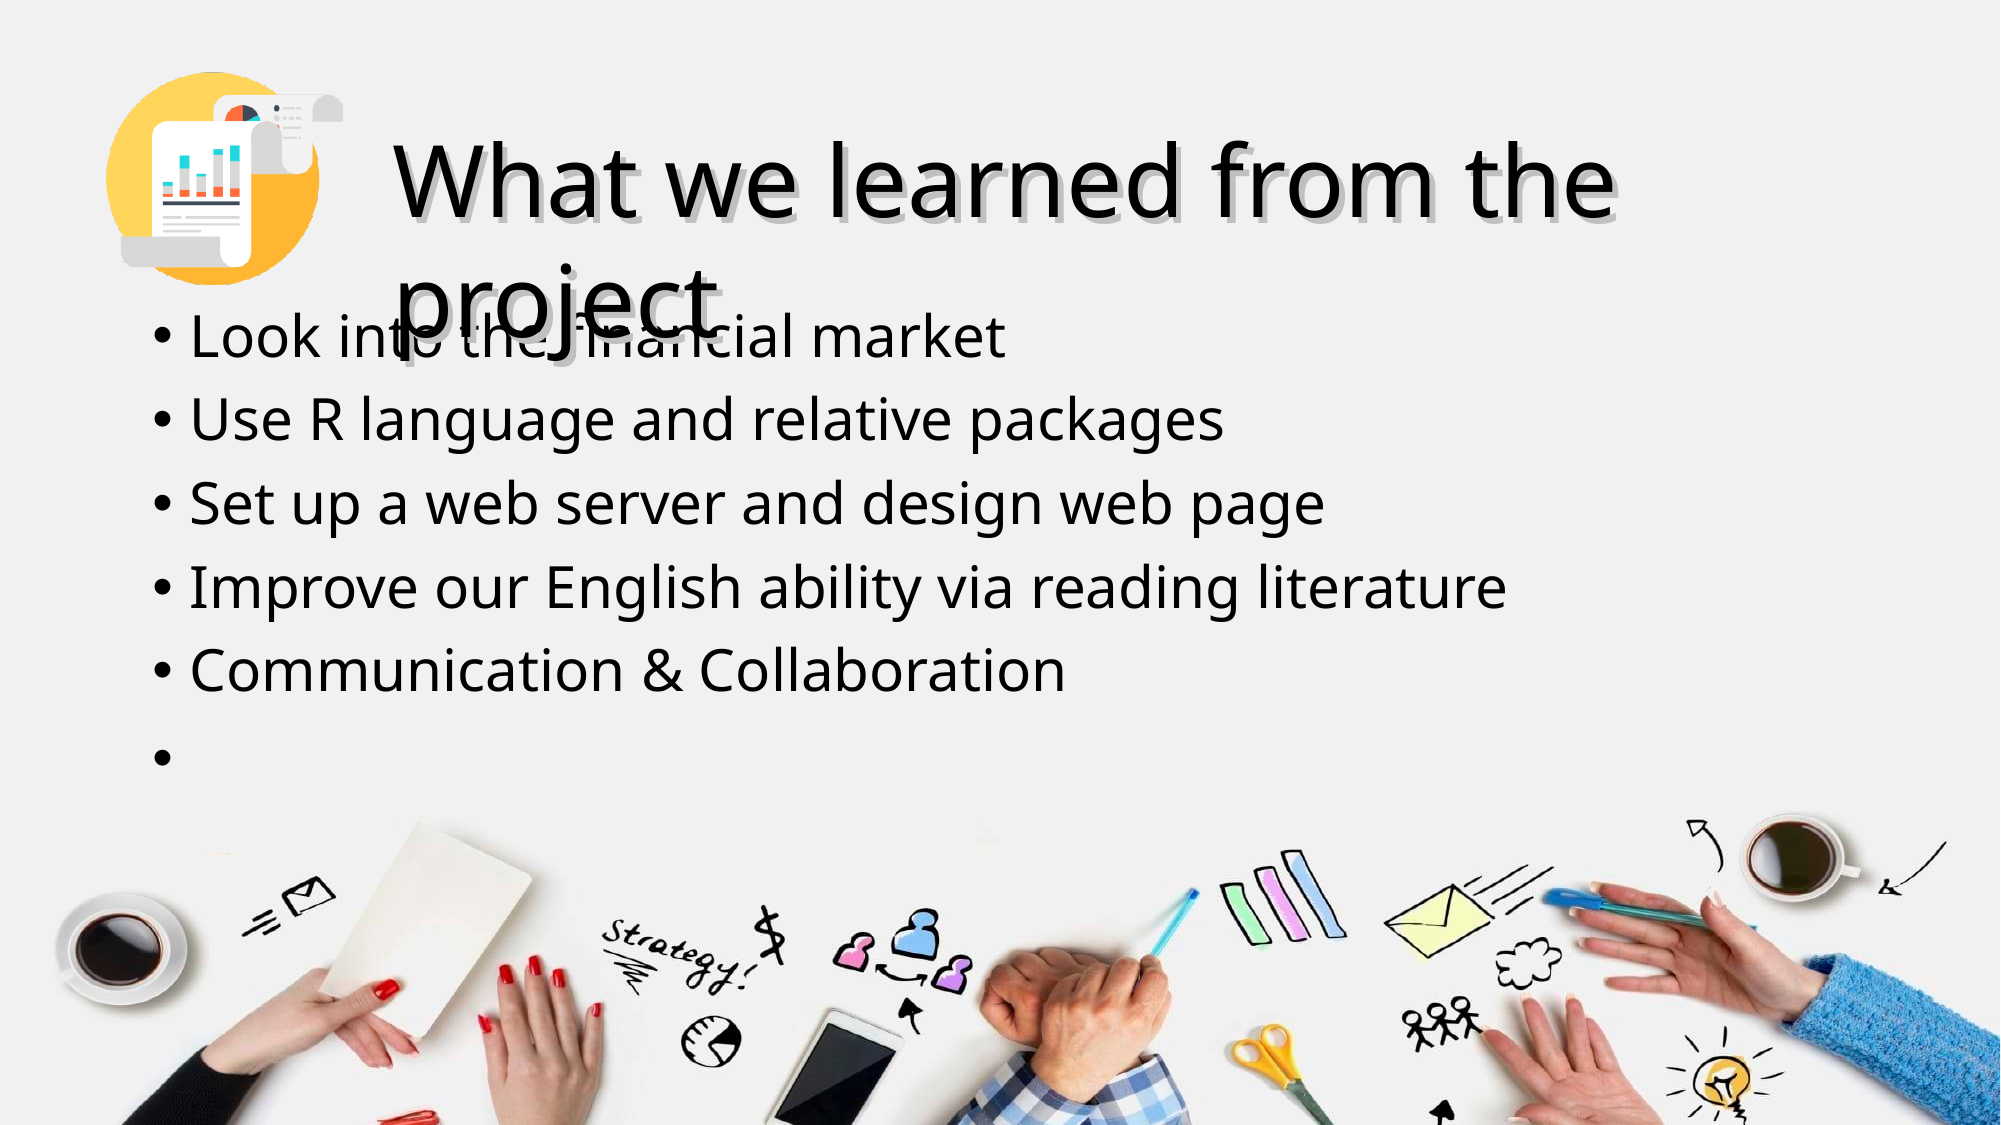

What we learned from the project
# Look into the financial market
Use R language and relative packages
Set up a web server and design web page
Improve our English ability via reading literature
Communication & Collaboration